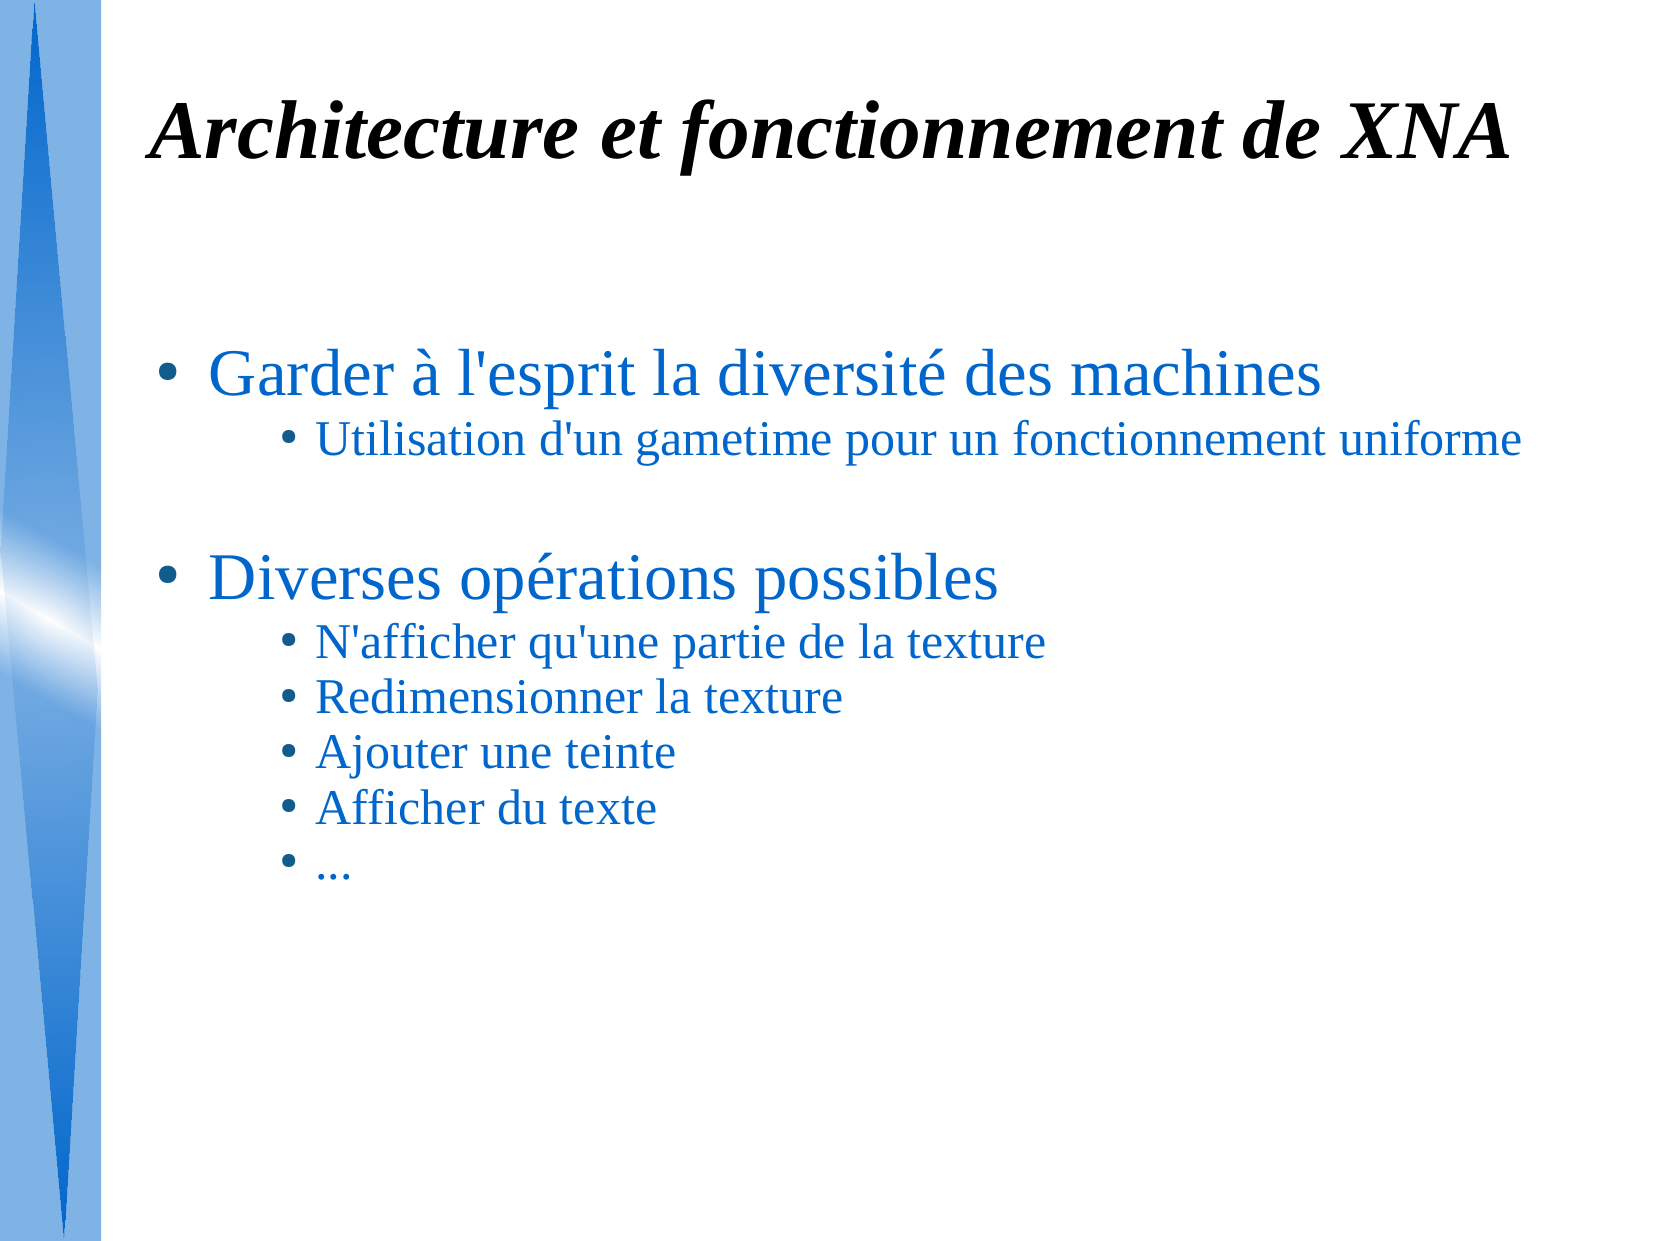

# Architecture et fonctionnement de XNA
Garder à l'esprit la diversité des machines
Utilisation d'un gametime pour un fonctionnement uniforme
Diverses opérations possibles
N'afficher qu'une partie de la texture
Redimensionner la texture
Ajouter une teinte
Afficher du texte
...